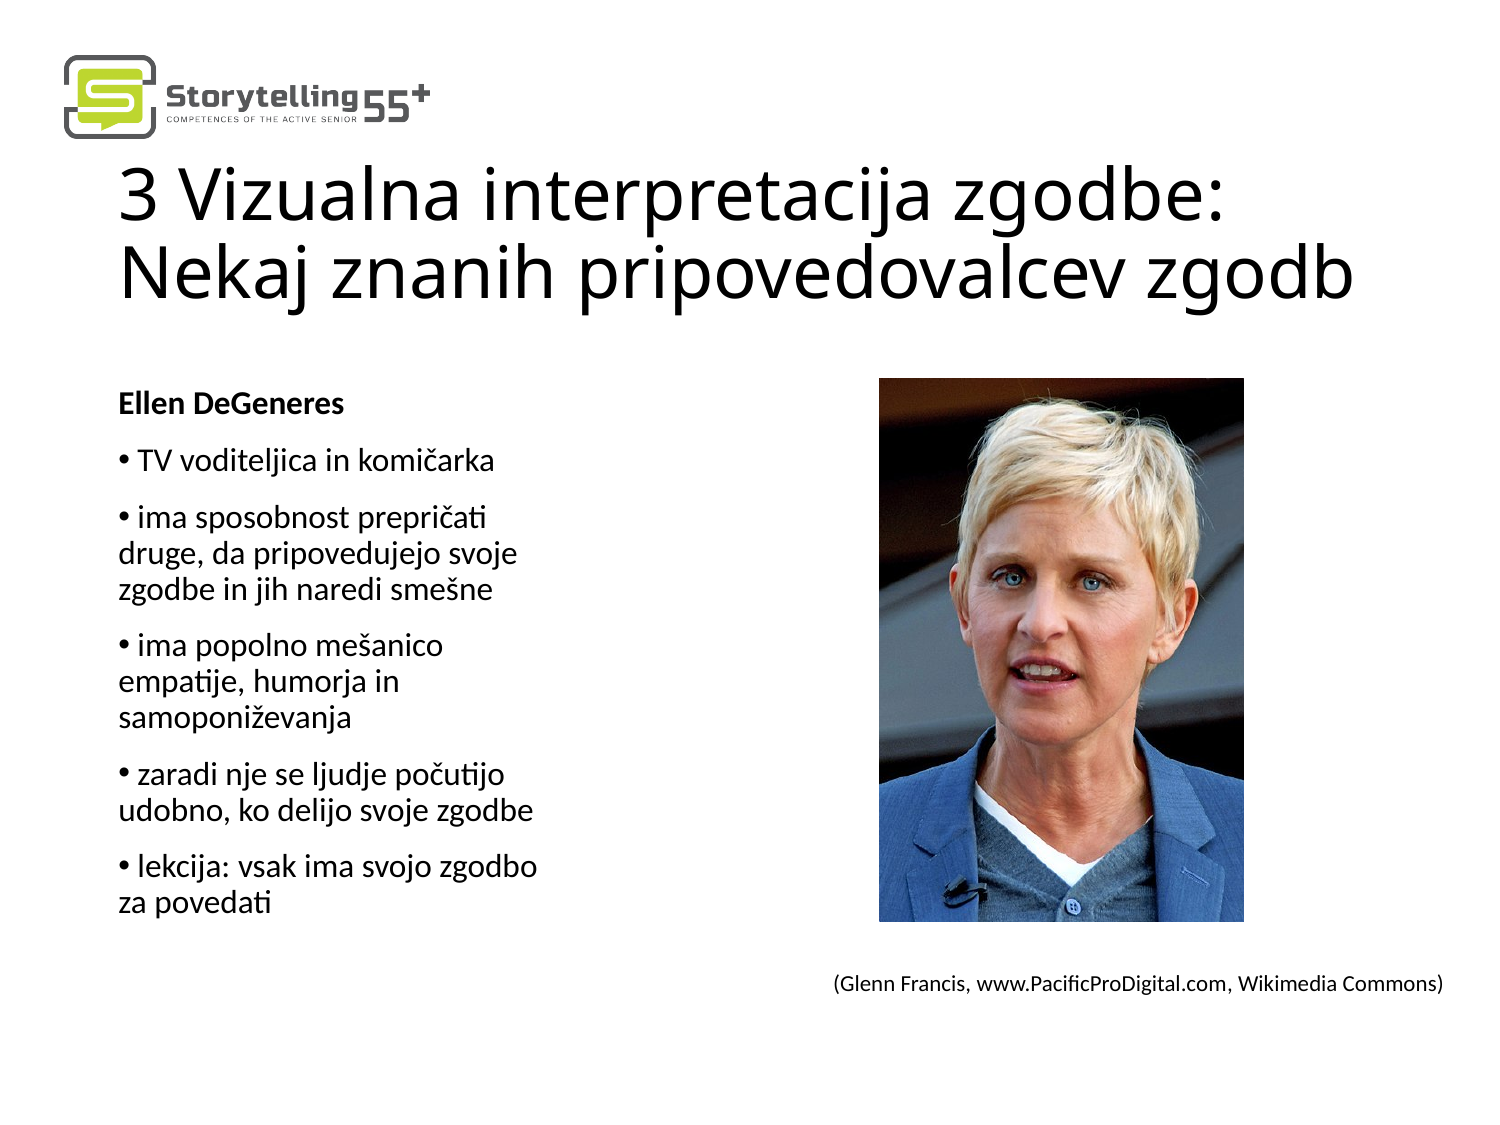

# 3 Vizualna interpretacija zgodbe: Nekaj znanih pripovedovalcev zgodb
Ellen DeGeneres
 TV voditeljica in komičarka
 ima sposobnost prepričati druge, da pripovedujejo svoje zgodbe in jih naredi smešne
 ima popolno mešanico empatije, humorja in samoponiževanja
 zaradi nje se ljudje počutijo udobno, ko delijo svoje zgodbe
 lekcija: vsak ima svojo zgodbo za povedati
 (Glenn Francis, www.PacificProDigital.com, Wikimedia Commons)